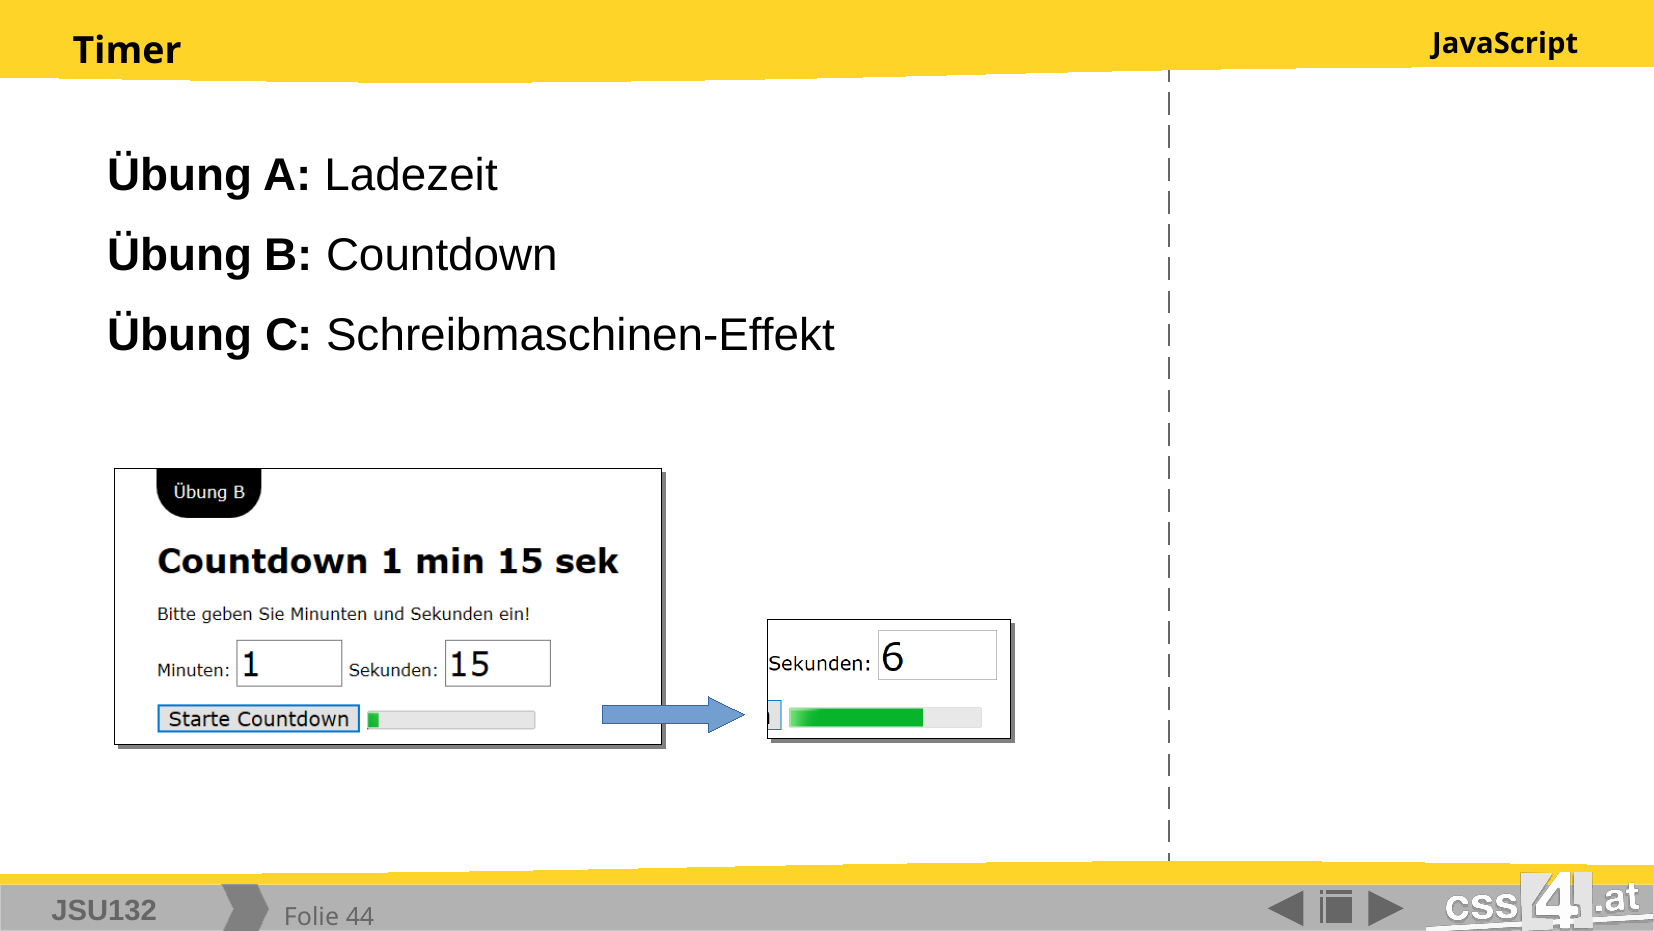

JavaScript
Timer
Übung A: Ladezeit
Übung B: Countdown
Übung C: Schreibmaschinen-Effekt
JSU132
Folie